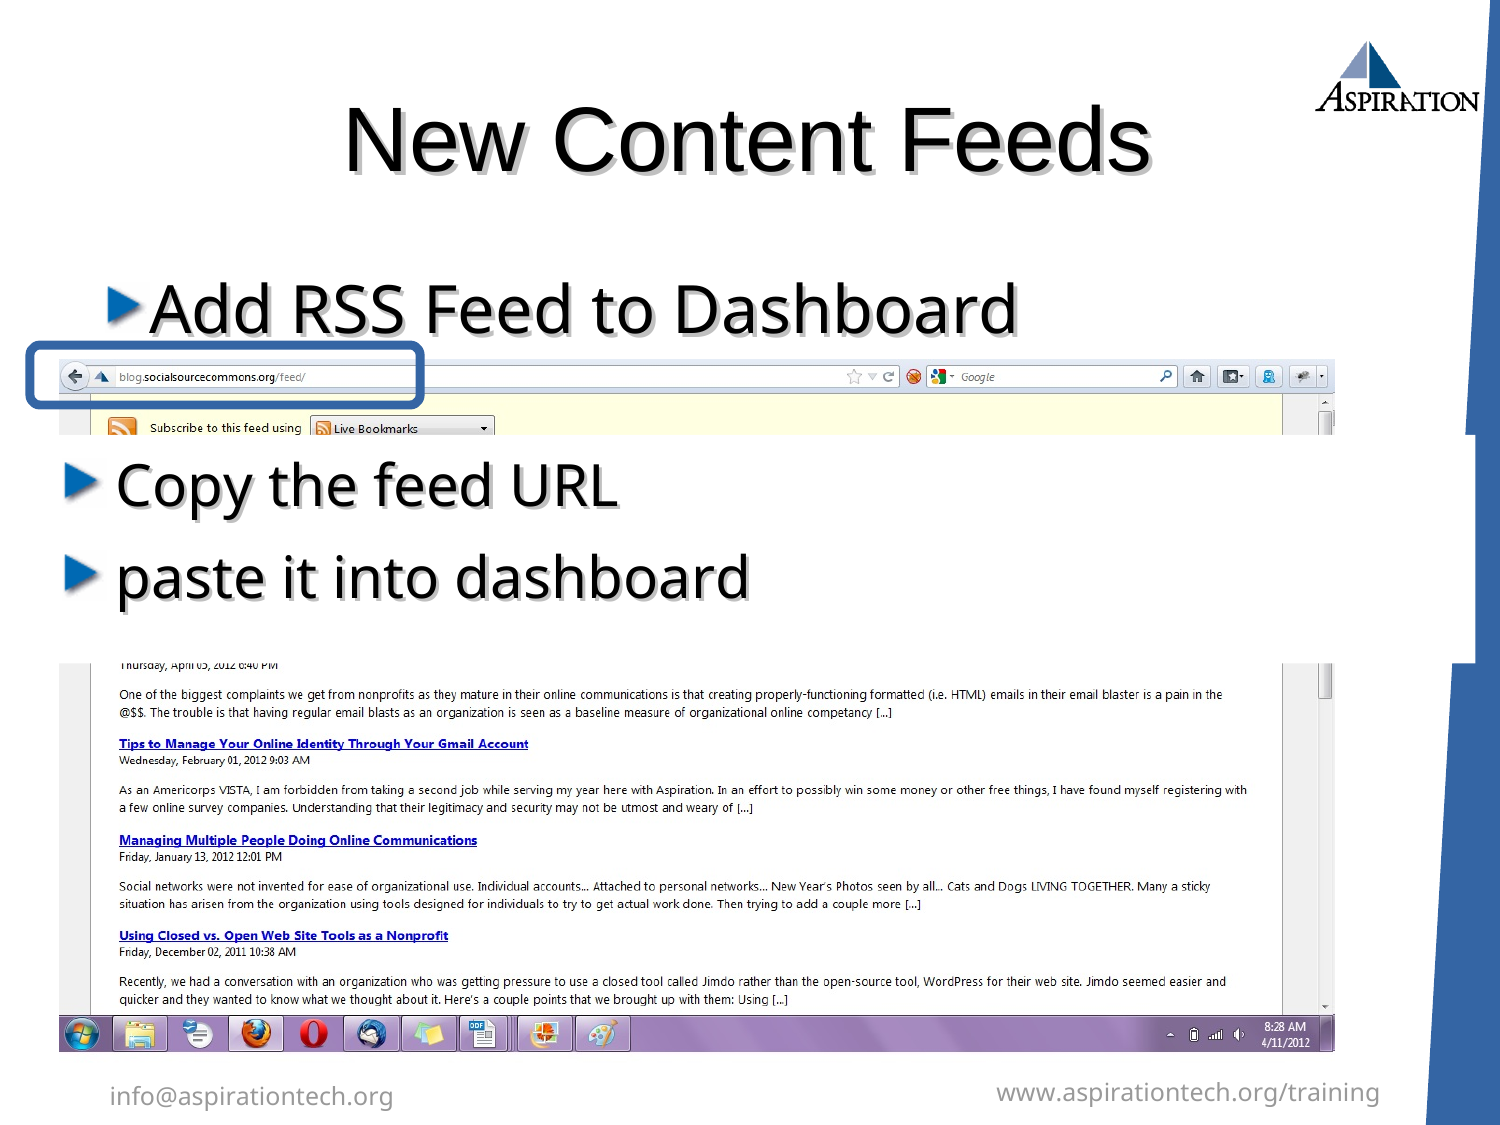

# New Content Feeds
Add RSS Feed to Dashboard
Copy the feed URL
paste it into dashboard